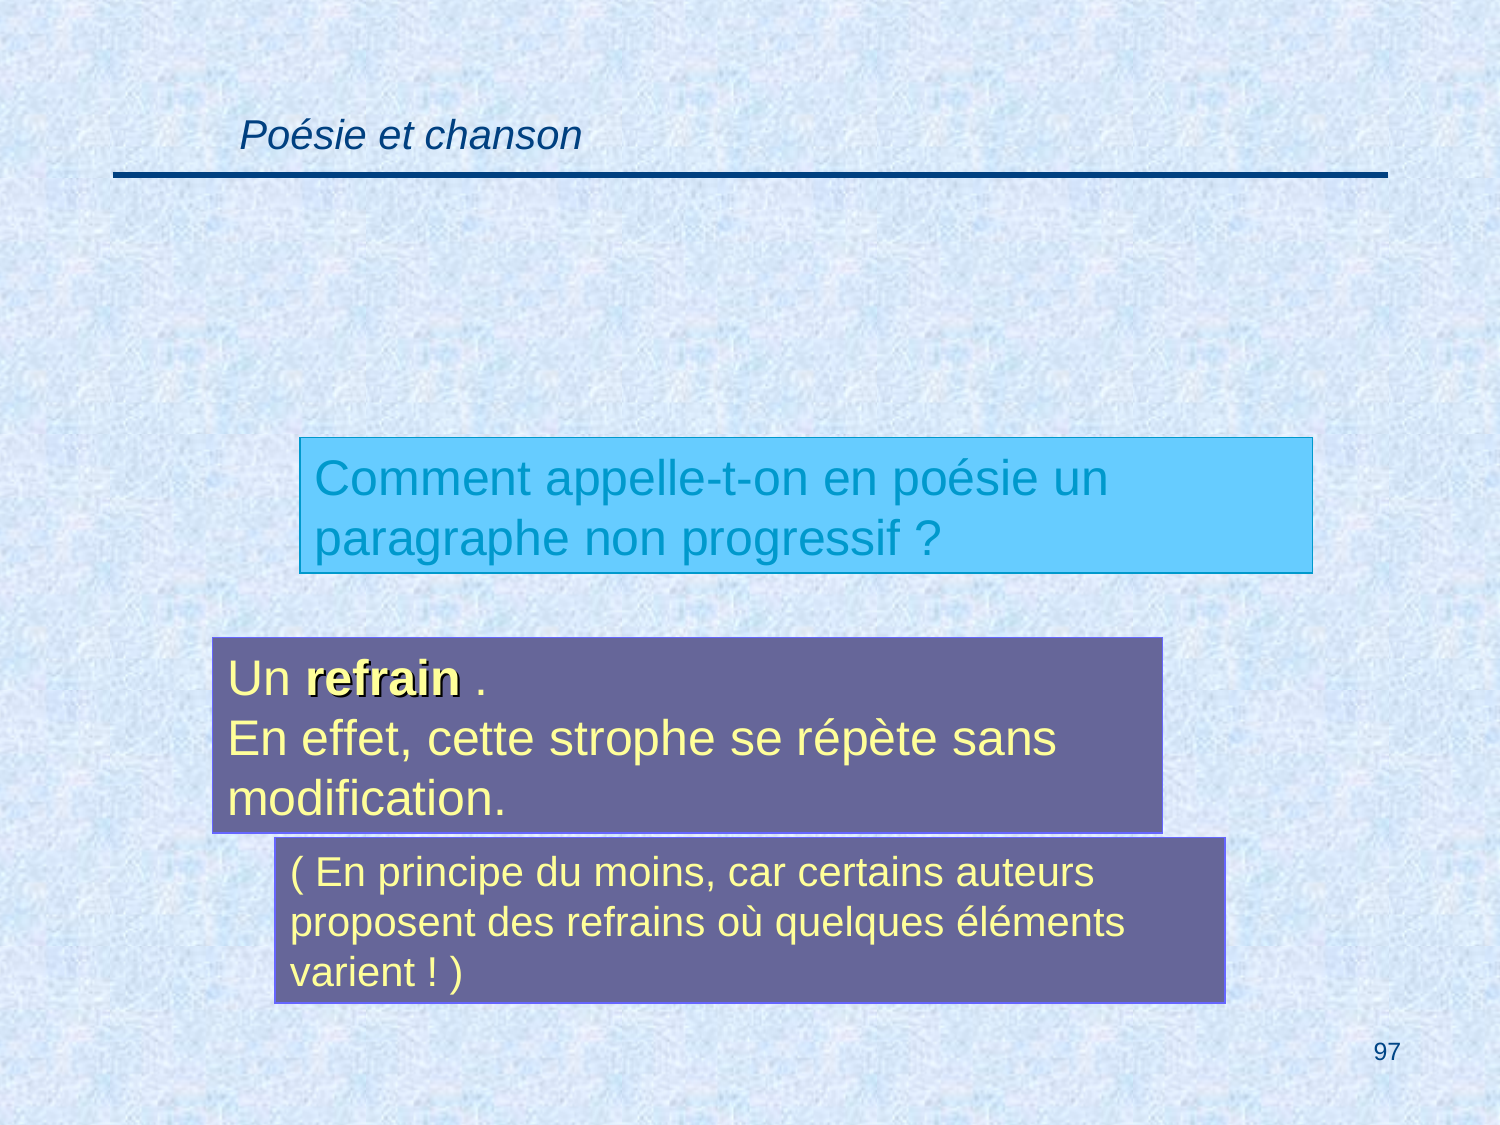

Poésie et chanson
Comment appelle-t-on en poésie un paragraphe non progressif ?
Un refrain .
En effet, cette strophe se répète sans modification.
( En principe du moins, car certains auteurs proposent des refrains où quelques éléments varient ! )
97